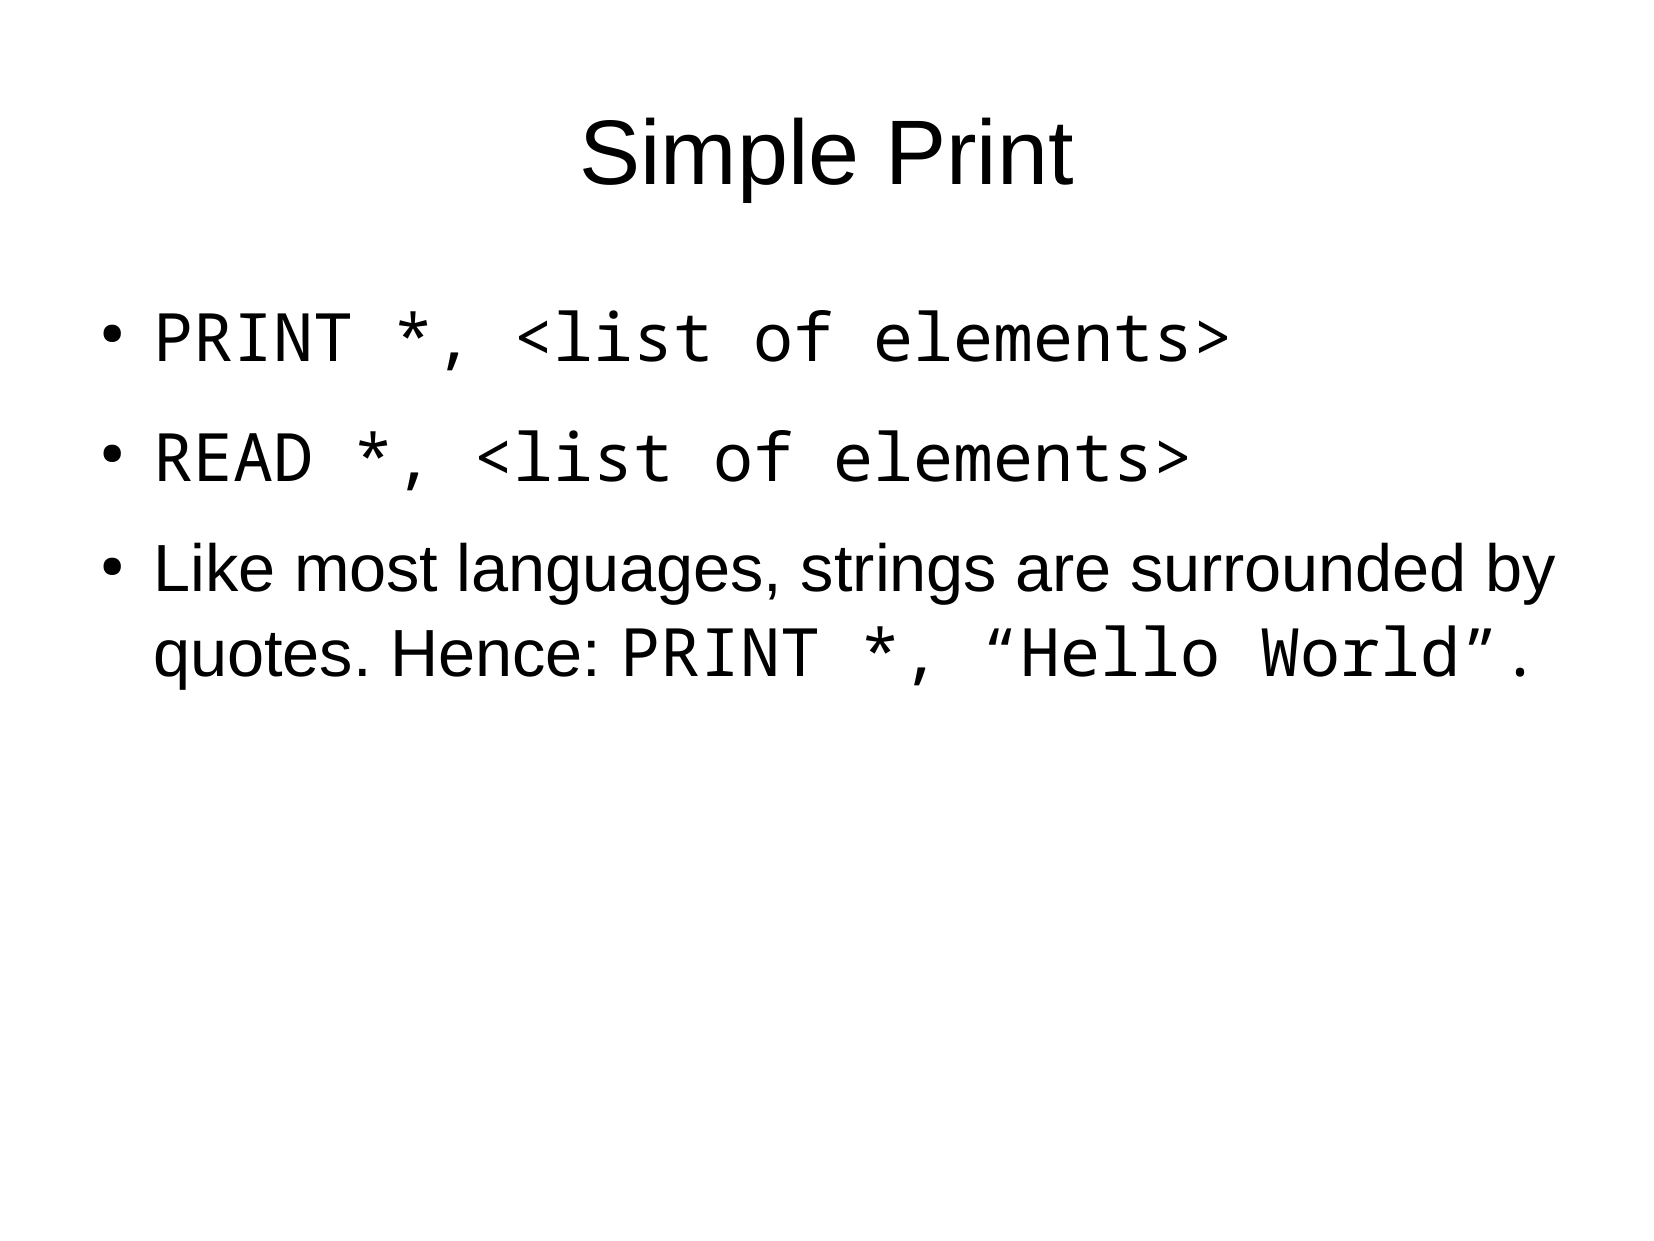

# Simple Print
PRINT *, <list of elements>
READ *, <list of elements>
Like most languages, strings are surrounded by quotes. Hence: PRINT *, “Hello World”.